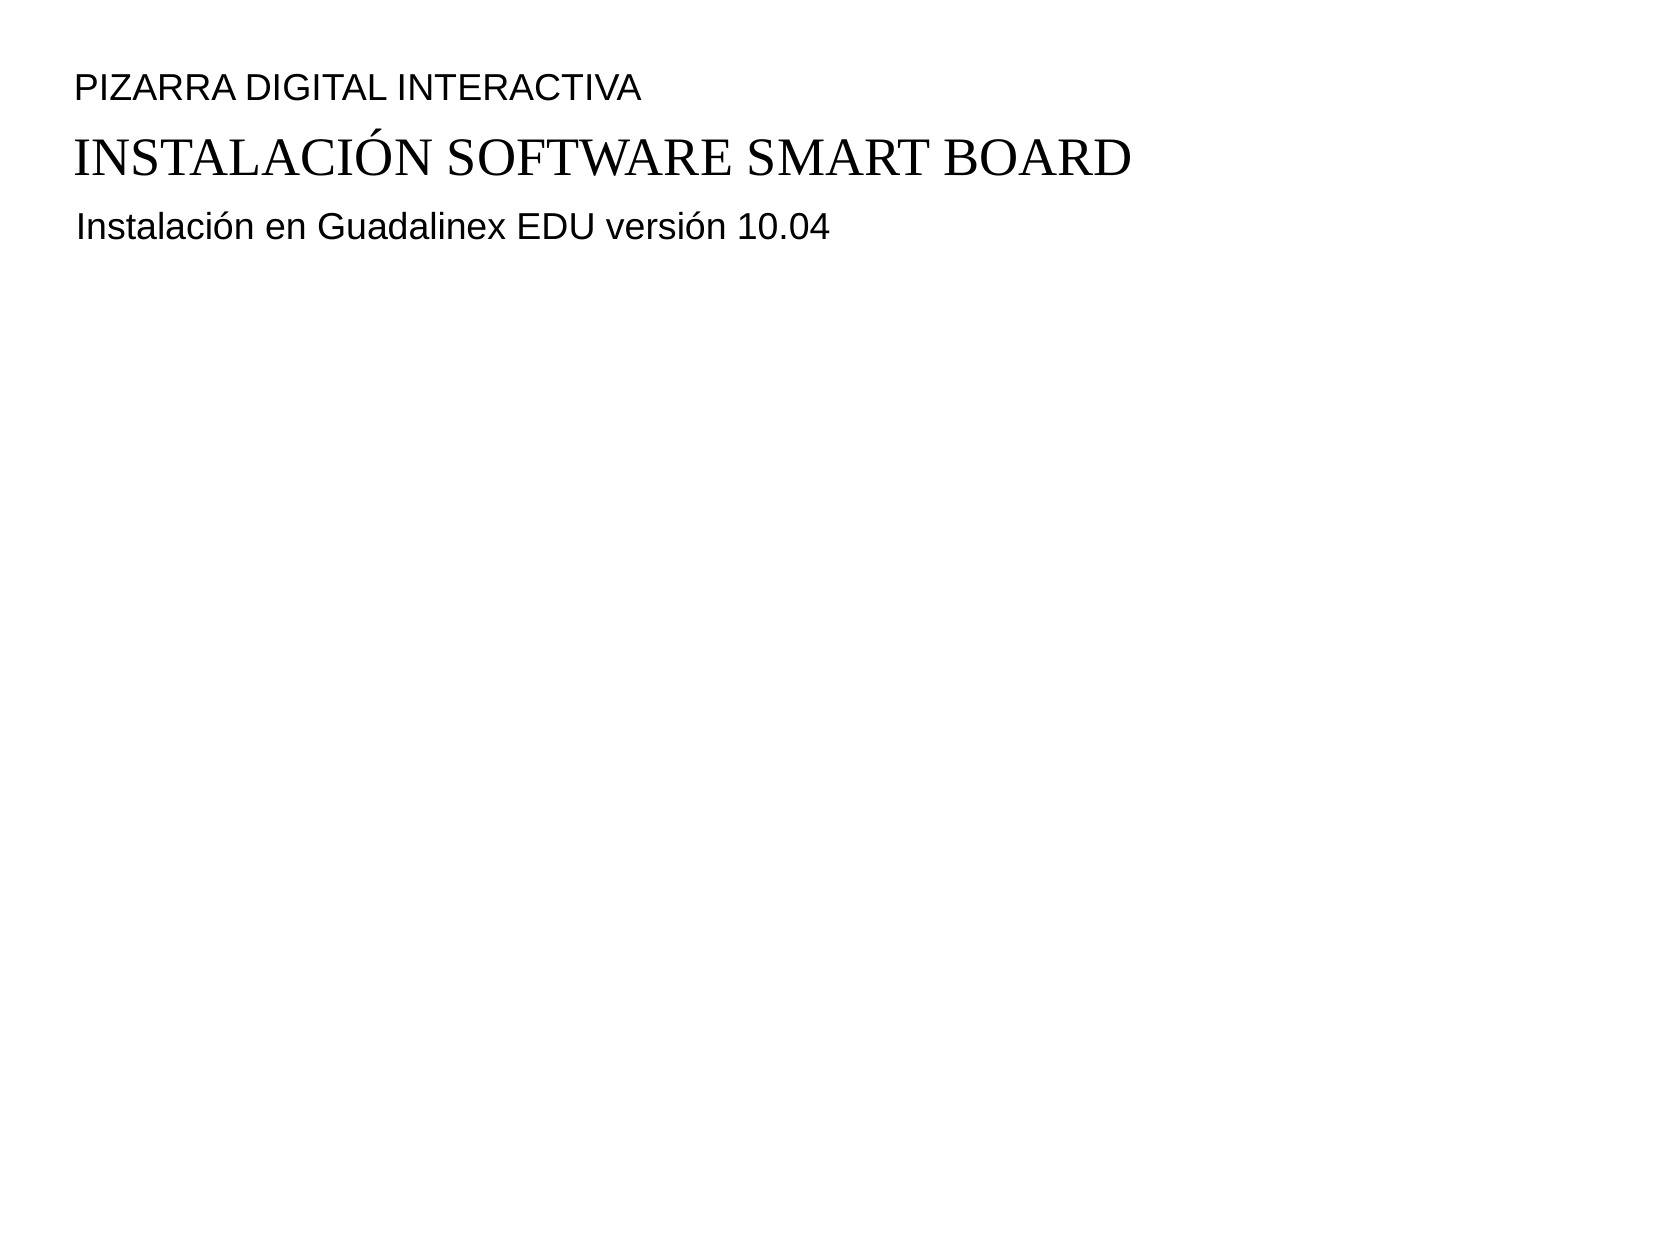

PIZARRA DIGITAL INTERACTIVA
INSTALACIÓN SOFTWARE SMART BOARD
Instalación en Guadalinex EDU versión 10.04